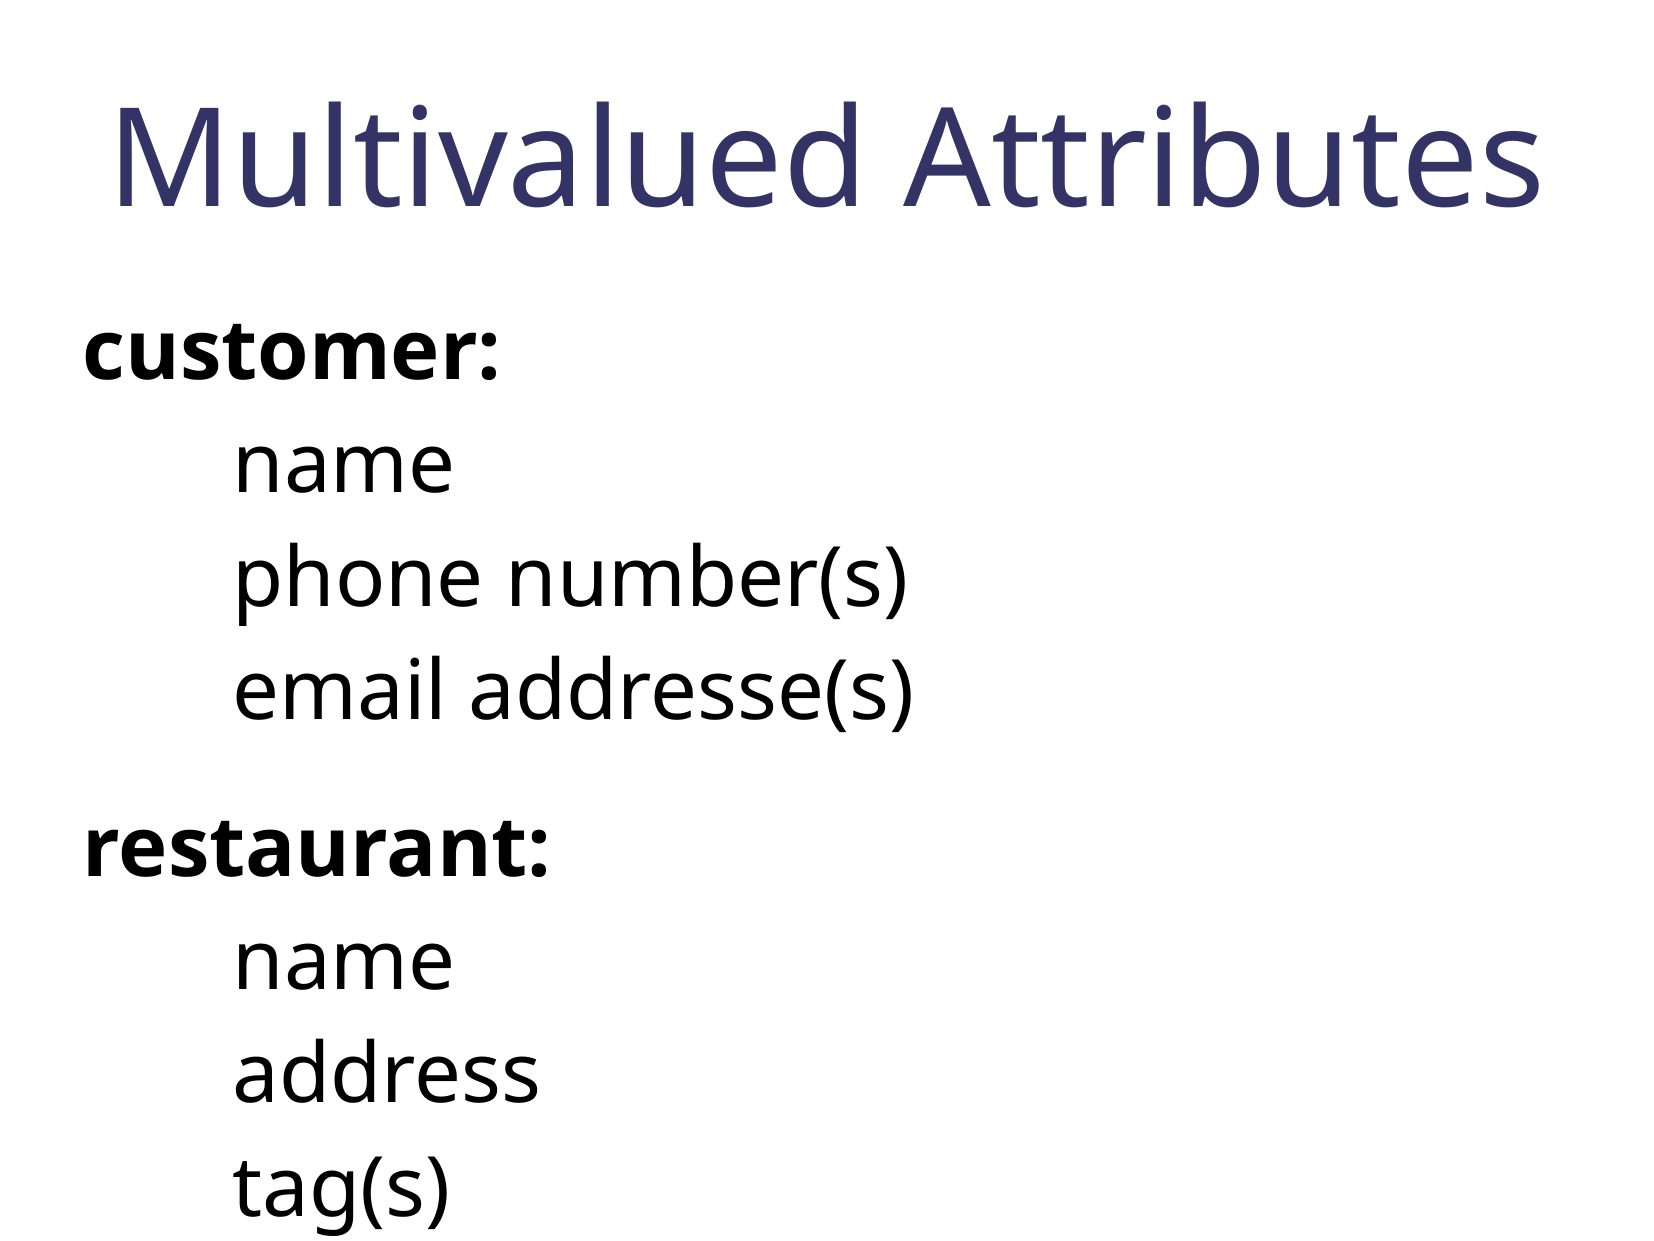

# Multivalued Attributes
customer:
		name
		phone number(s)
		email addresse(s)
restaurant:
		name
		address
		tag(s)